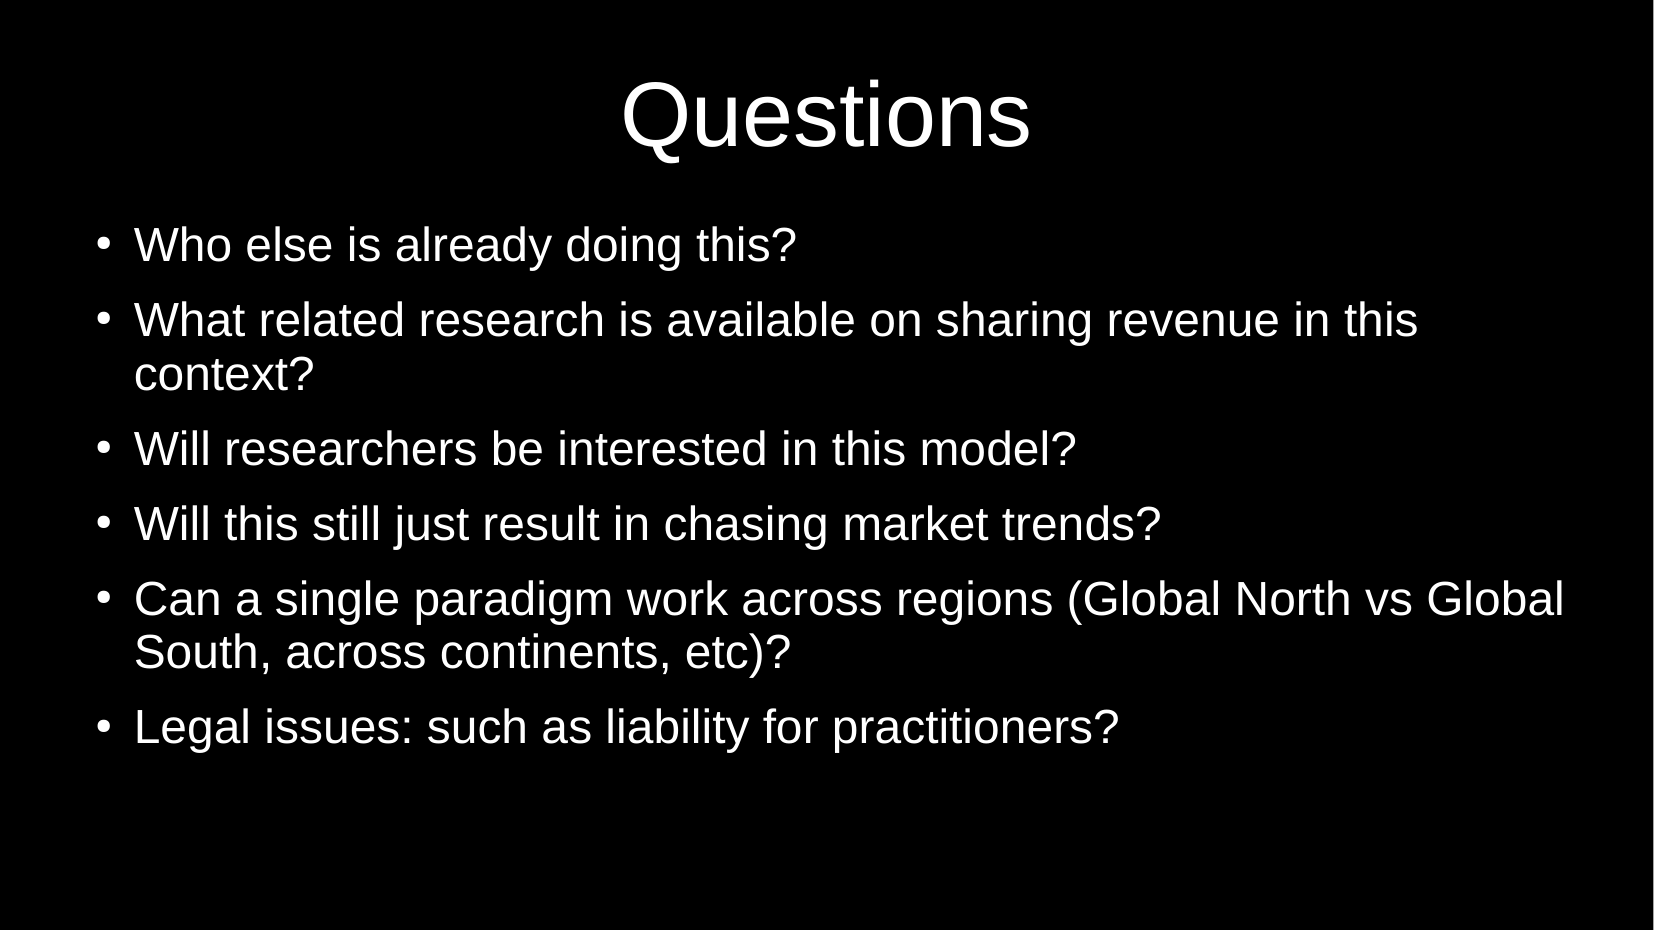

# Questions
Who else is already doing this?
What related research is available on sharing revenue in this context?
Will researchers be interested in this model?
Will this still just result in chasing market trends?
Can a single paradigm work across regions (Global North vs Global South, across continents, etc)?
Legal issues: such as liability for practitioners?